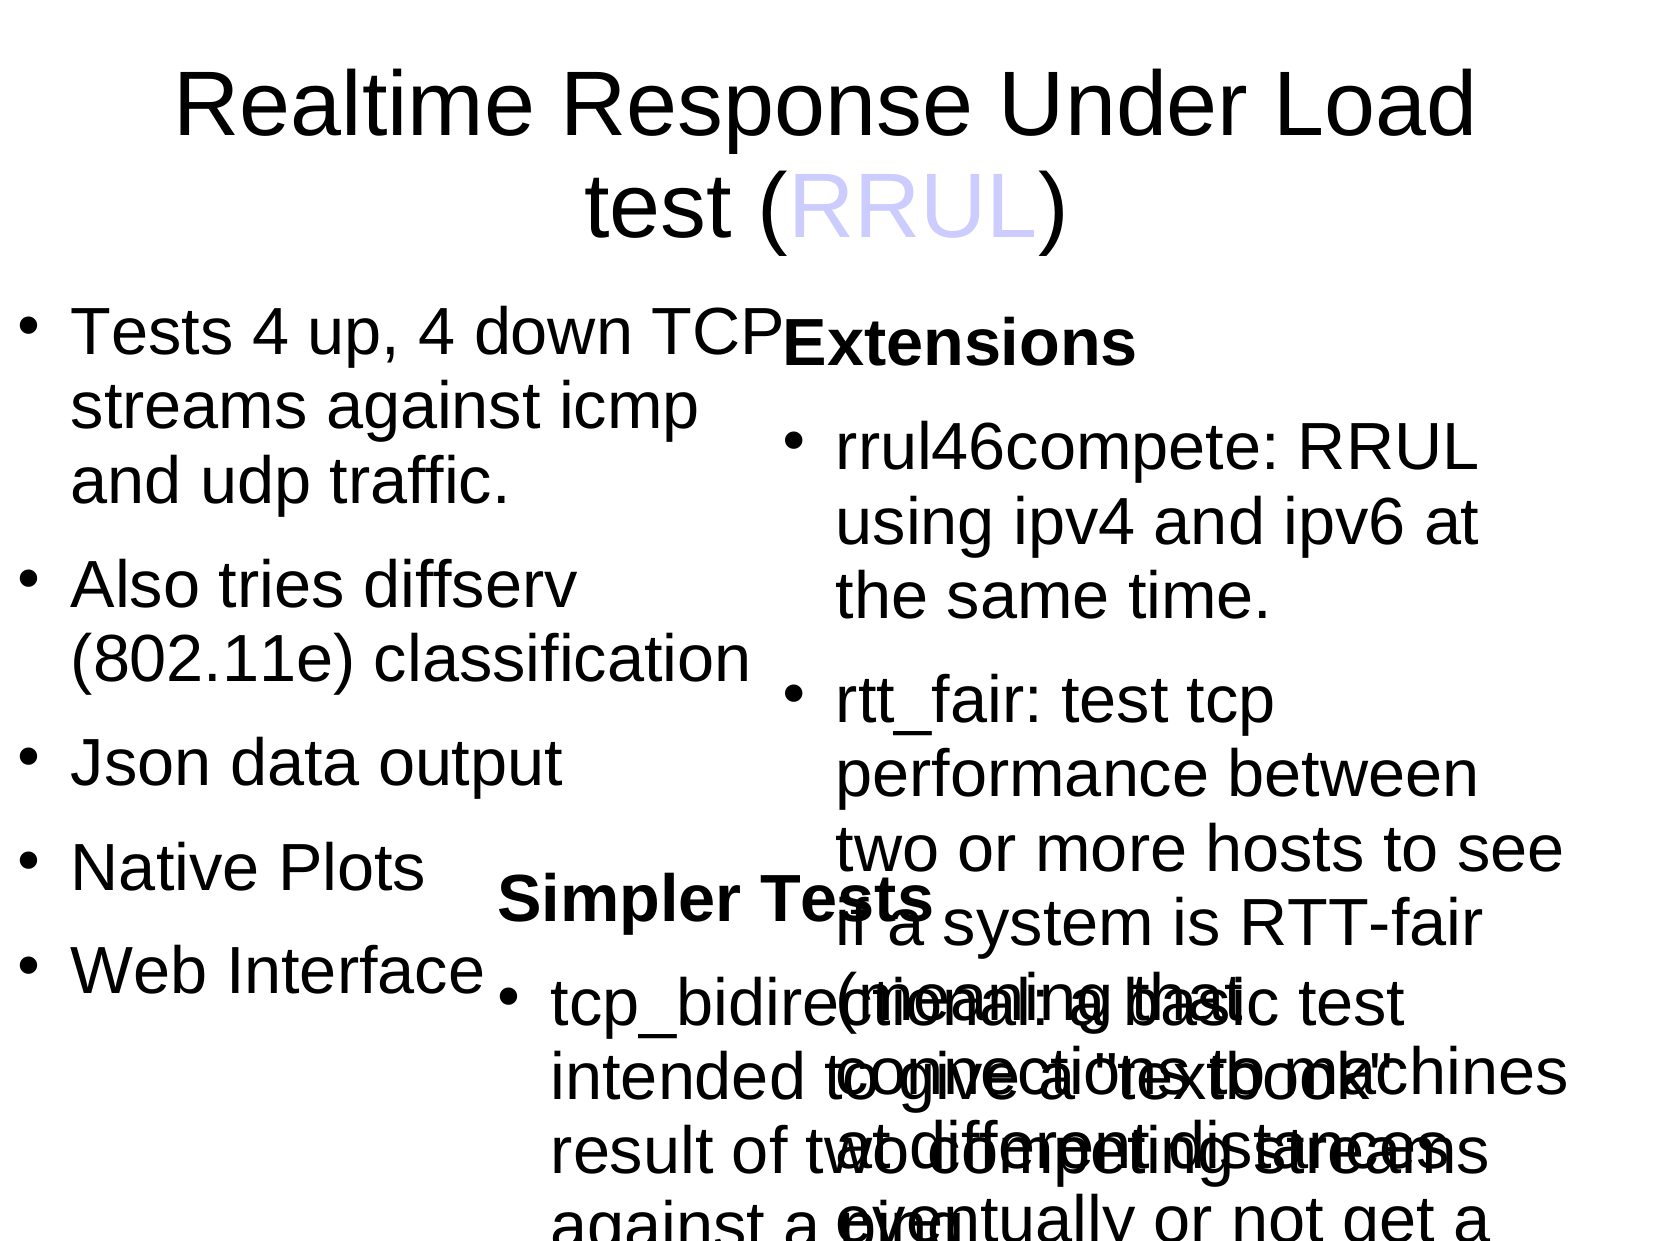

# Realtime Response Under Load test (RRUL)
Tests 4 up, 4 down TCP streams against icmp and udp traffic.
Also tries diffserv (802.11e) classification
Json data output
Native Plots
Web Interface
Extensions
rrul46compete: RRUL using ipv4 and ipv6 at the same time.
rtt_fair: test tcp performance between two or more hosts to see if a system is RTT-fair (meaning that connections to machines at different distances eventually or not get a fair share of the bandwidth)
reno_cubic_westwood_lp: test performance of different TCPs
Simpler Tests
tcp_bidirectional: a basic test intended to give a "textbook" result of two competing streams against a ping
tcp_upload: multiple tcp uploads against ping
tcp_download: multiple tcp downloads against ping